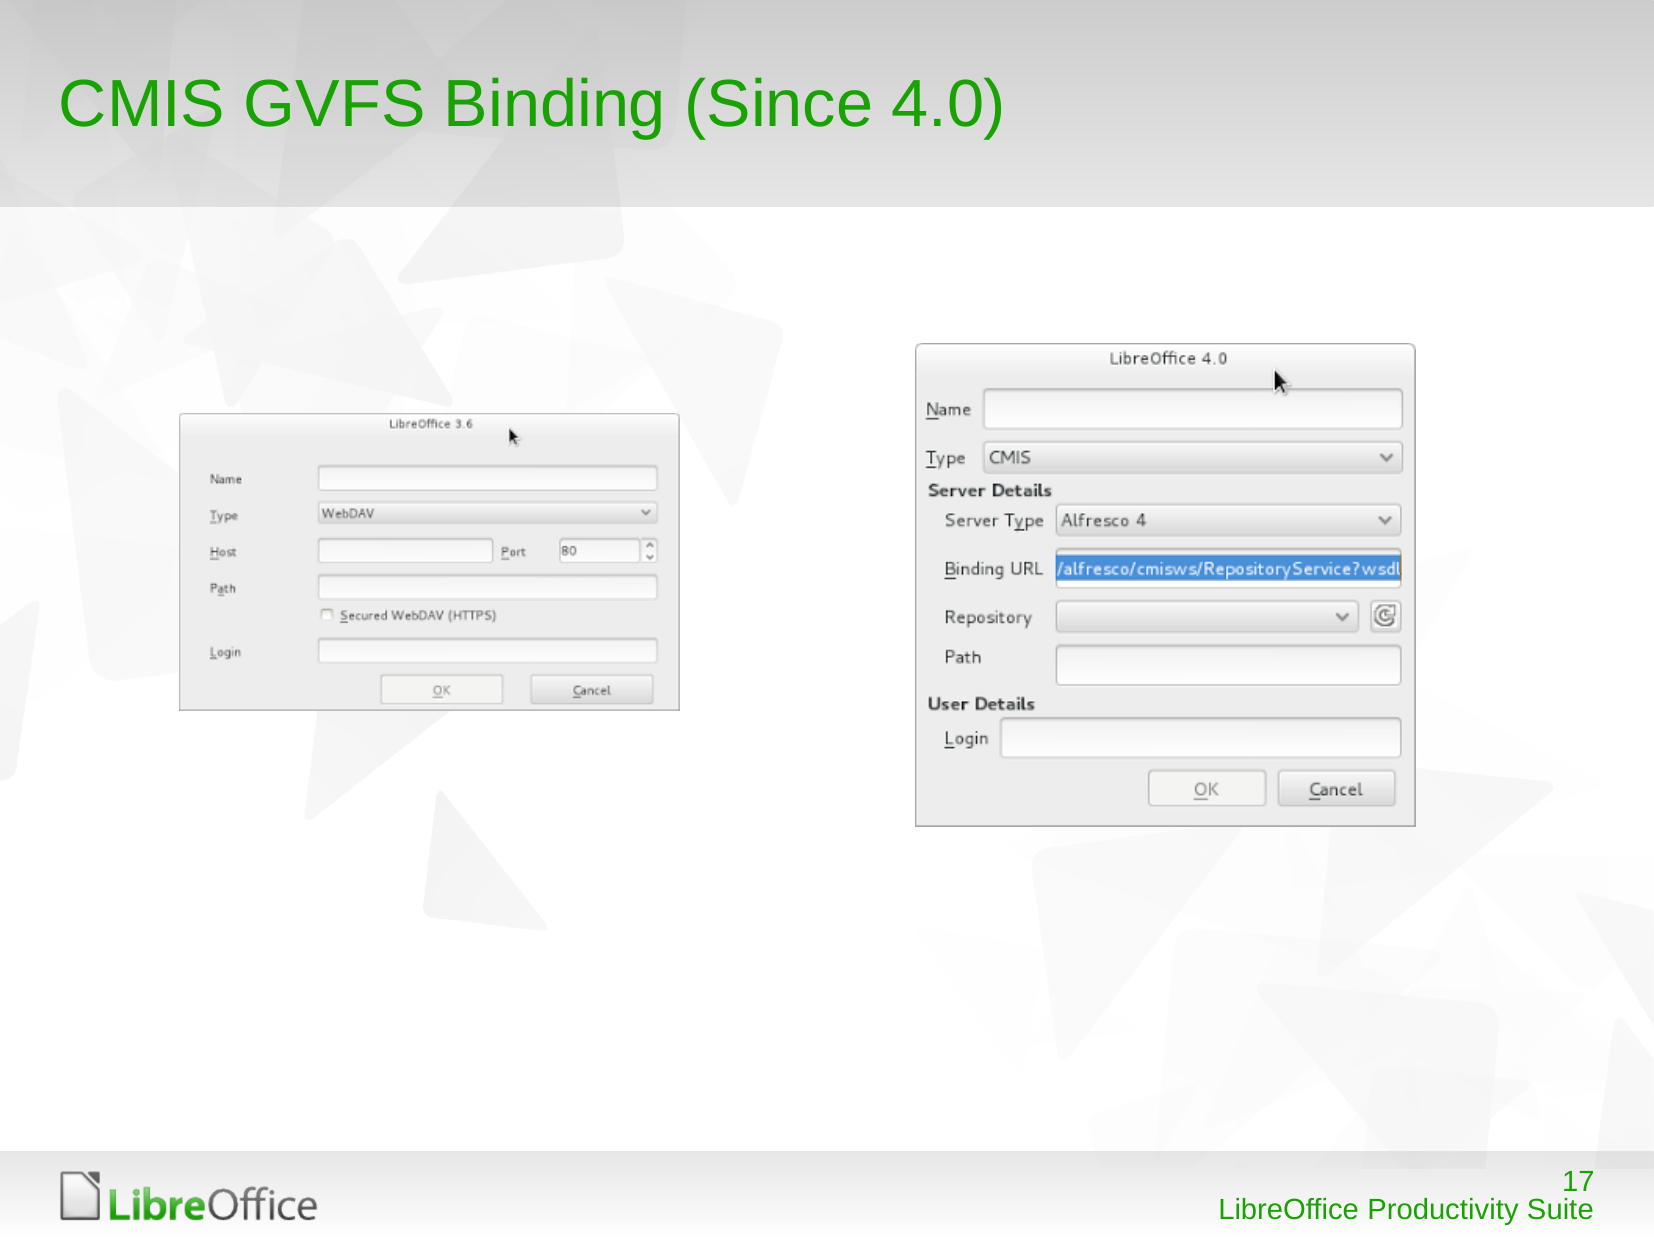

# CMIS GVFS Binding (Since 4.0)
17
LibreOffice Productivity Suite